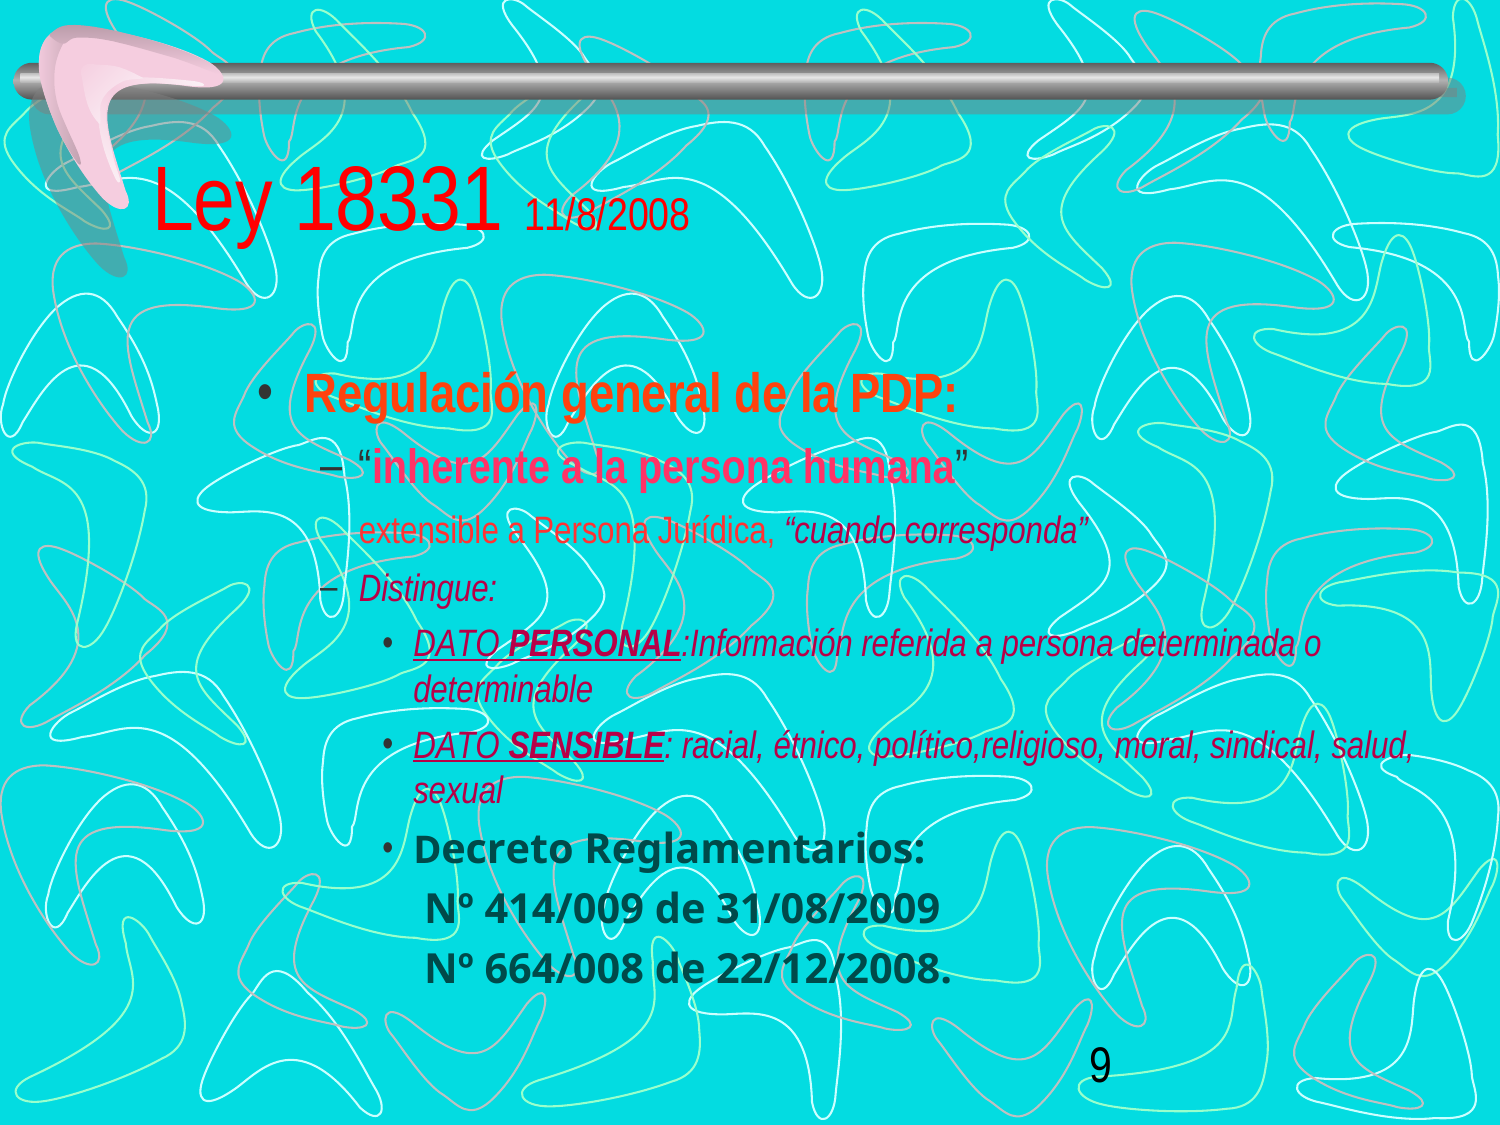

# Ley 18331 11/8/2008
Regulación general de la PDP:
“inherente a la persona humana”
extensible a Persona Jurídica, “cuando corresponda”
Distingue:
DATO PERSONAL:Información referida a persona determinada o determinable
DATO SENSIBLE: racial, étnico, político,religioso, moral, sindical, salud, sexual
Decreto Reglamentarios:
 Nº 414/009 de 31/08/2009
 Nº 664/008 de 22/12/2008.
9